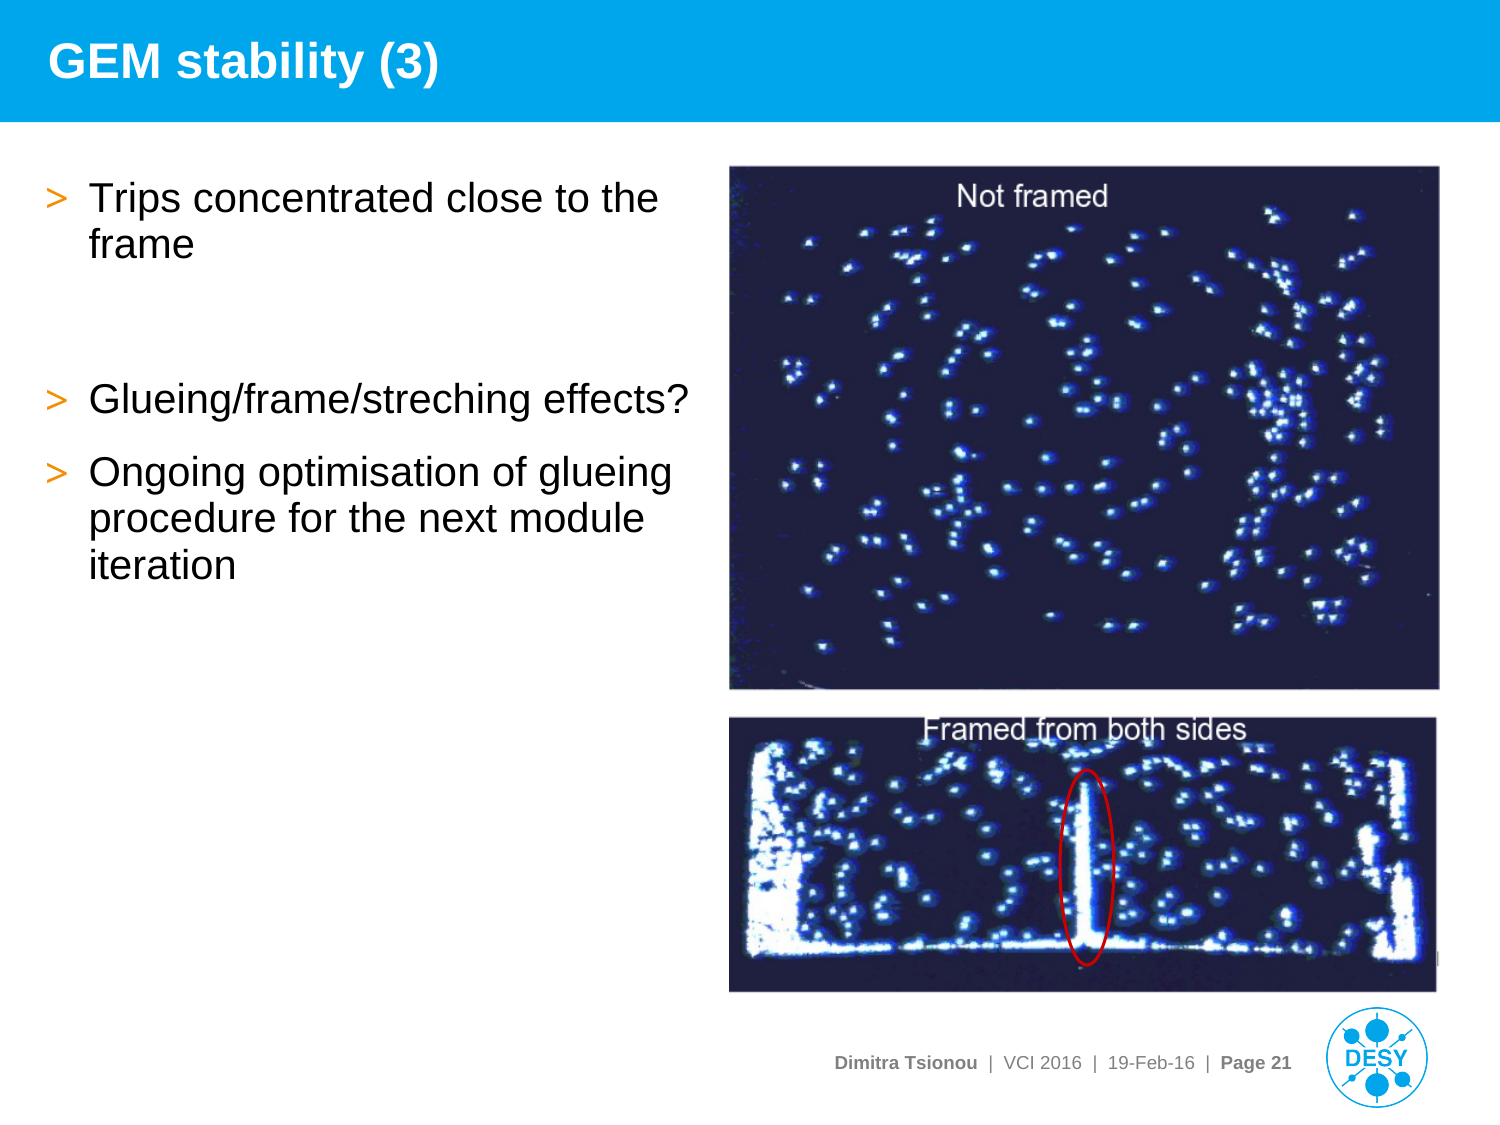

# GEM stability (3)
Trips concentrated close to the frame
Glueing/frame/streching effects?
Ongoing optimisation of glueing procedure for the next module iteration